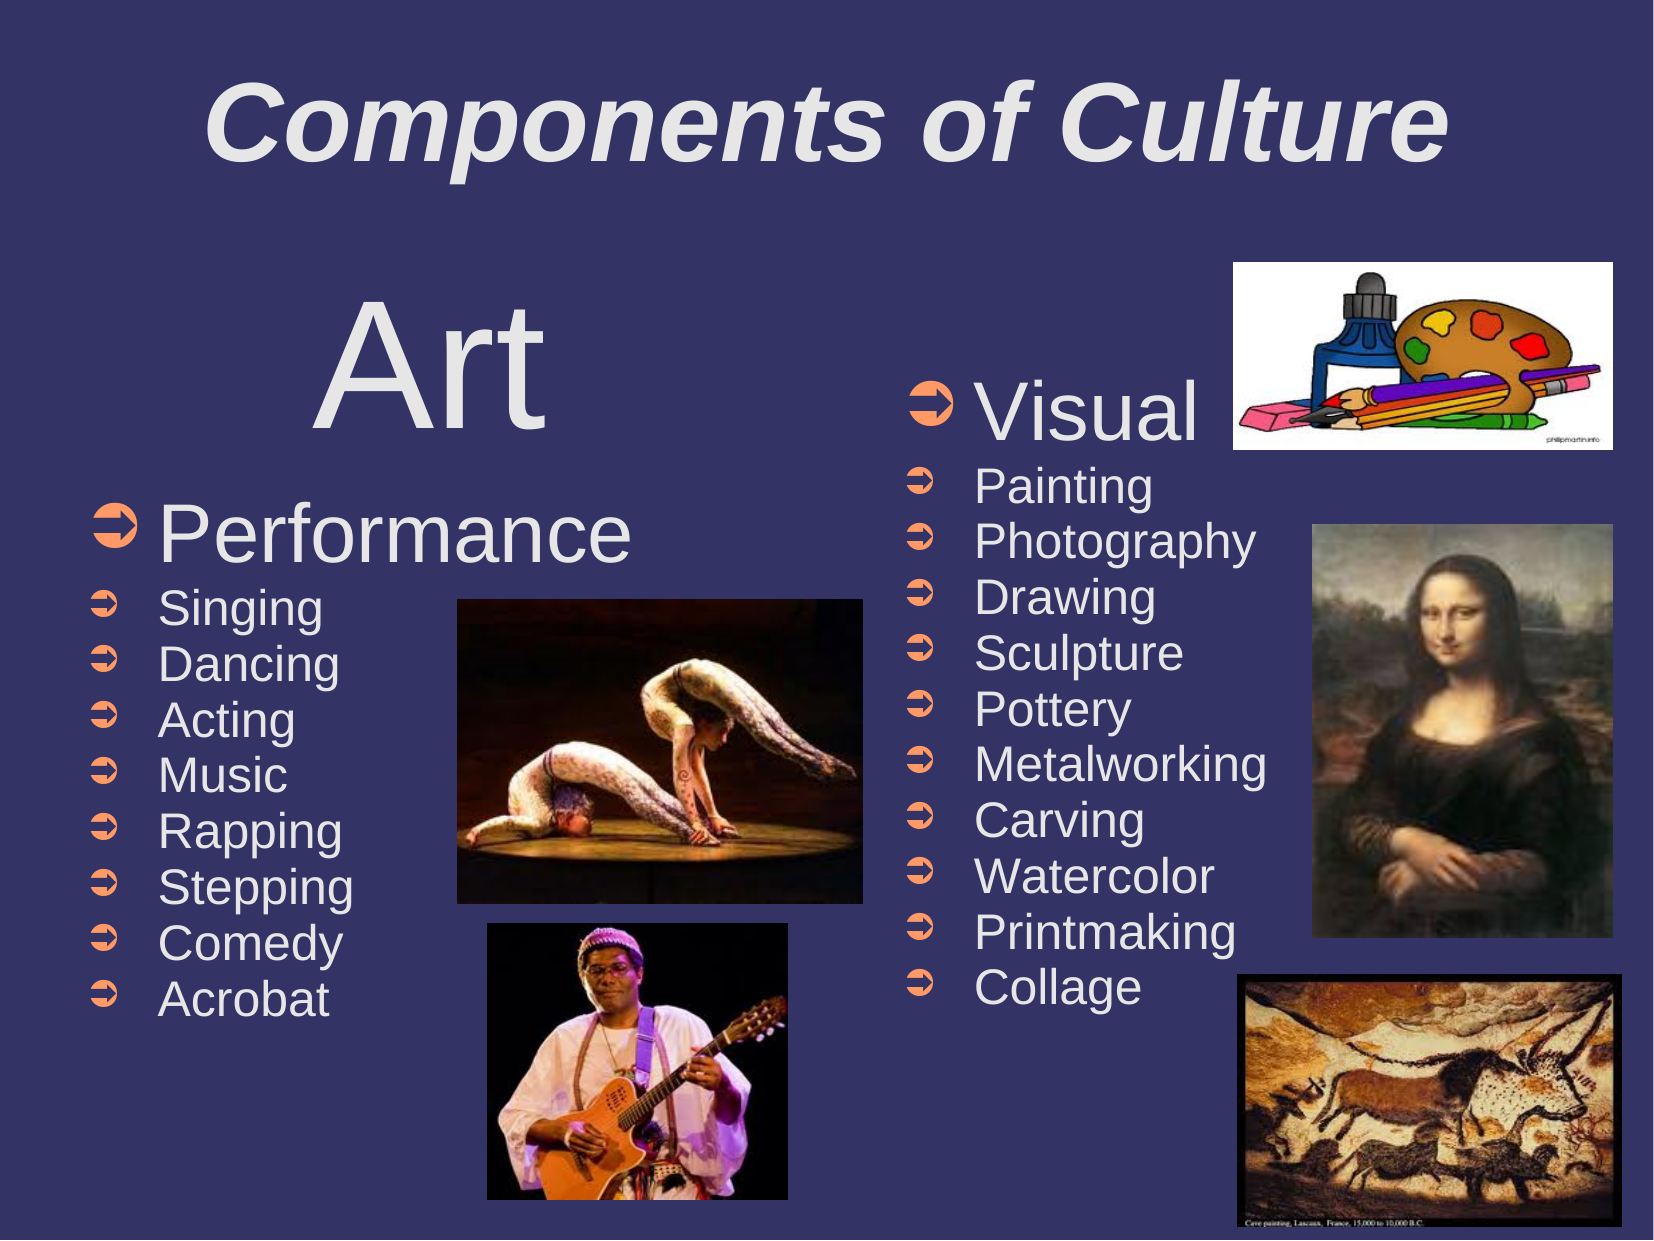

# Components of Culture
Art
Visual
Painting
Photography
Drawing
Sculpture
Pottery
Metalworking
Carving
Watercolor
Printmaking
Collage
Performance
Singing
Dancing
Acting
Music
Rapping
Stepping
Comedy
Acrobat